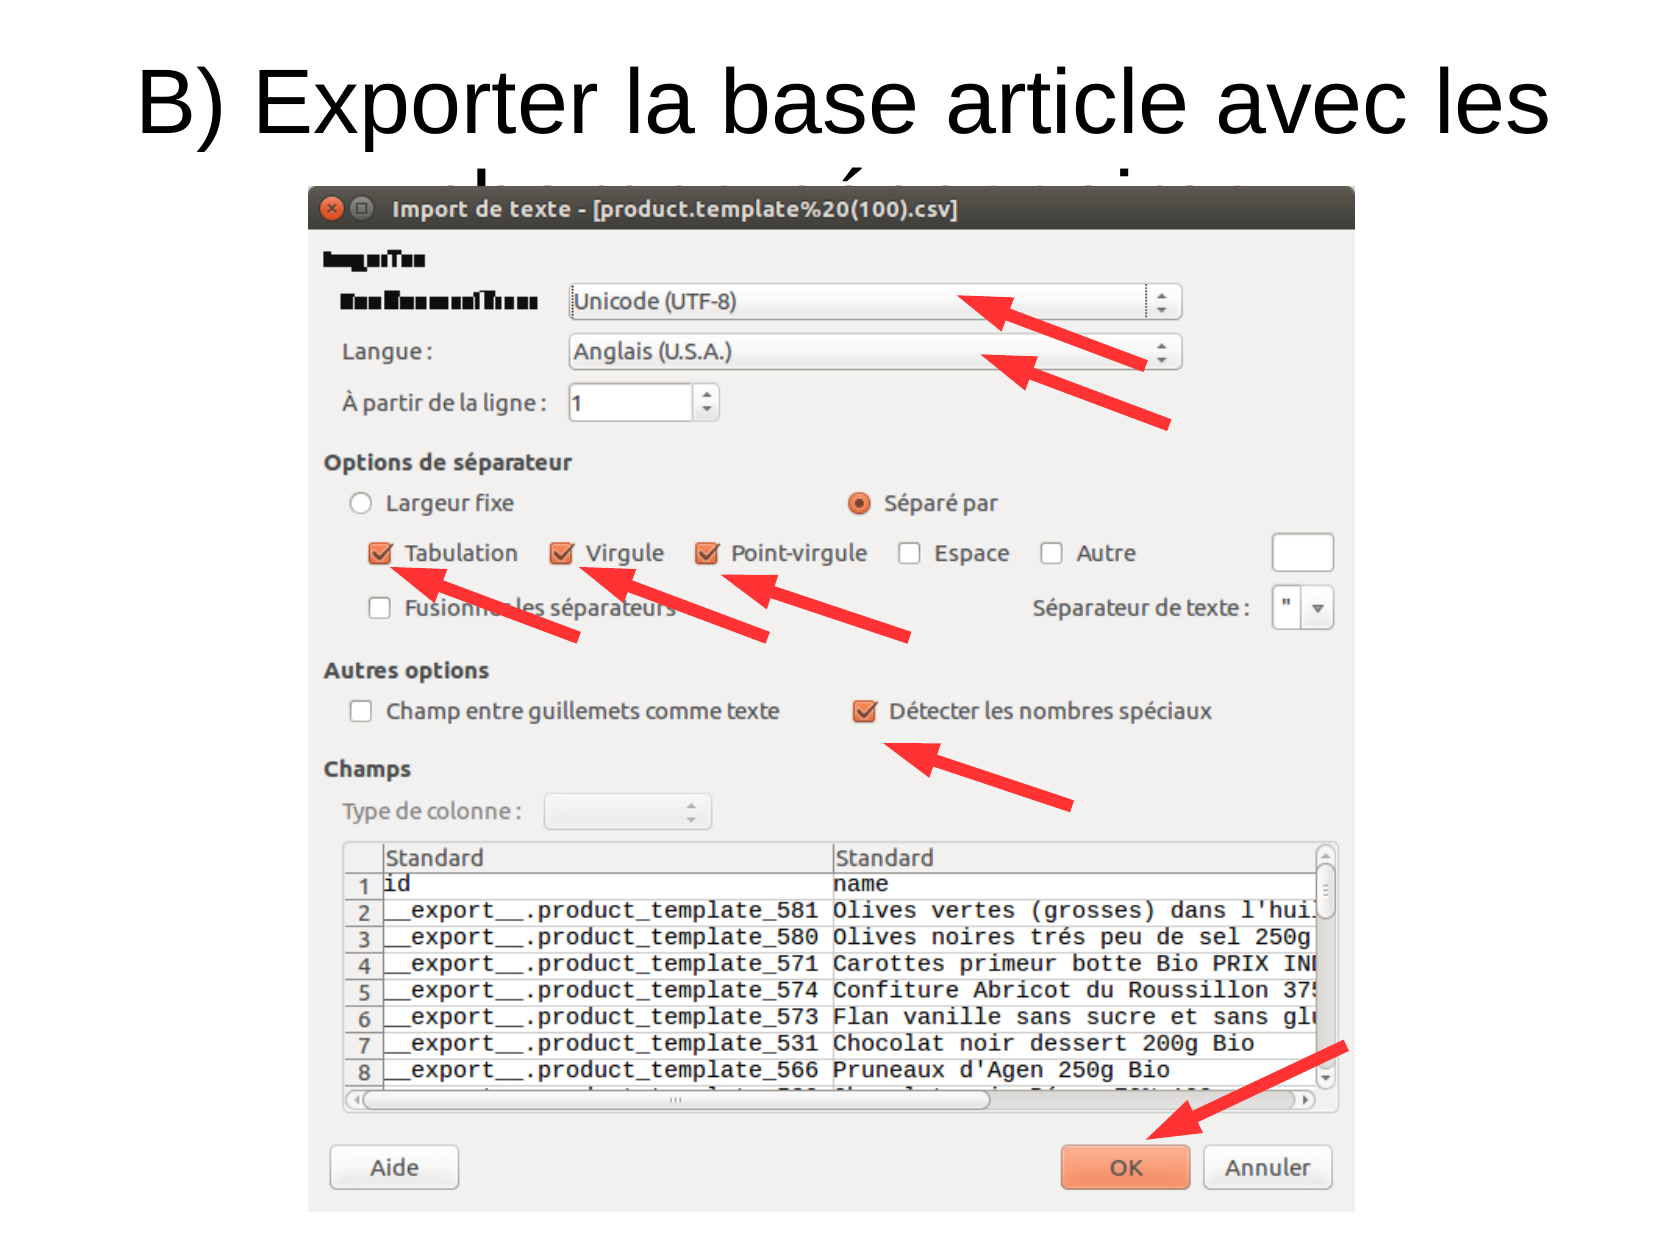

# B) Exporter la base article avec les champs nécessaires